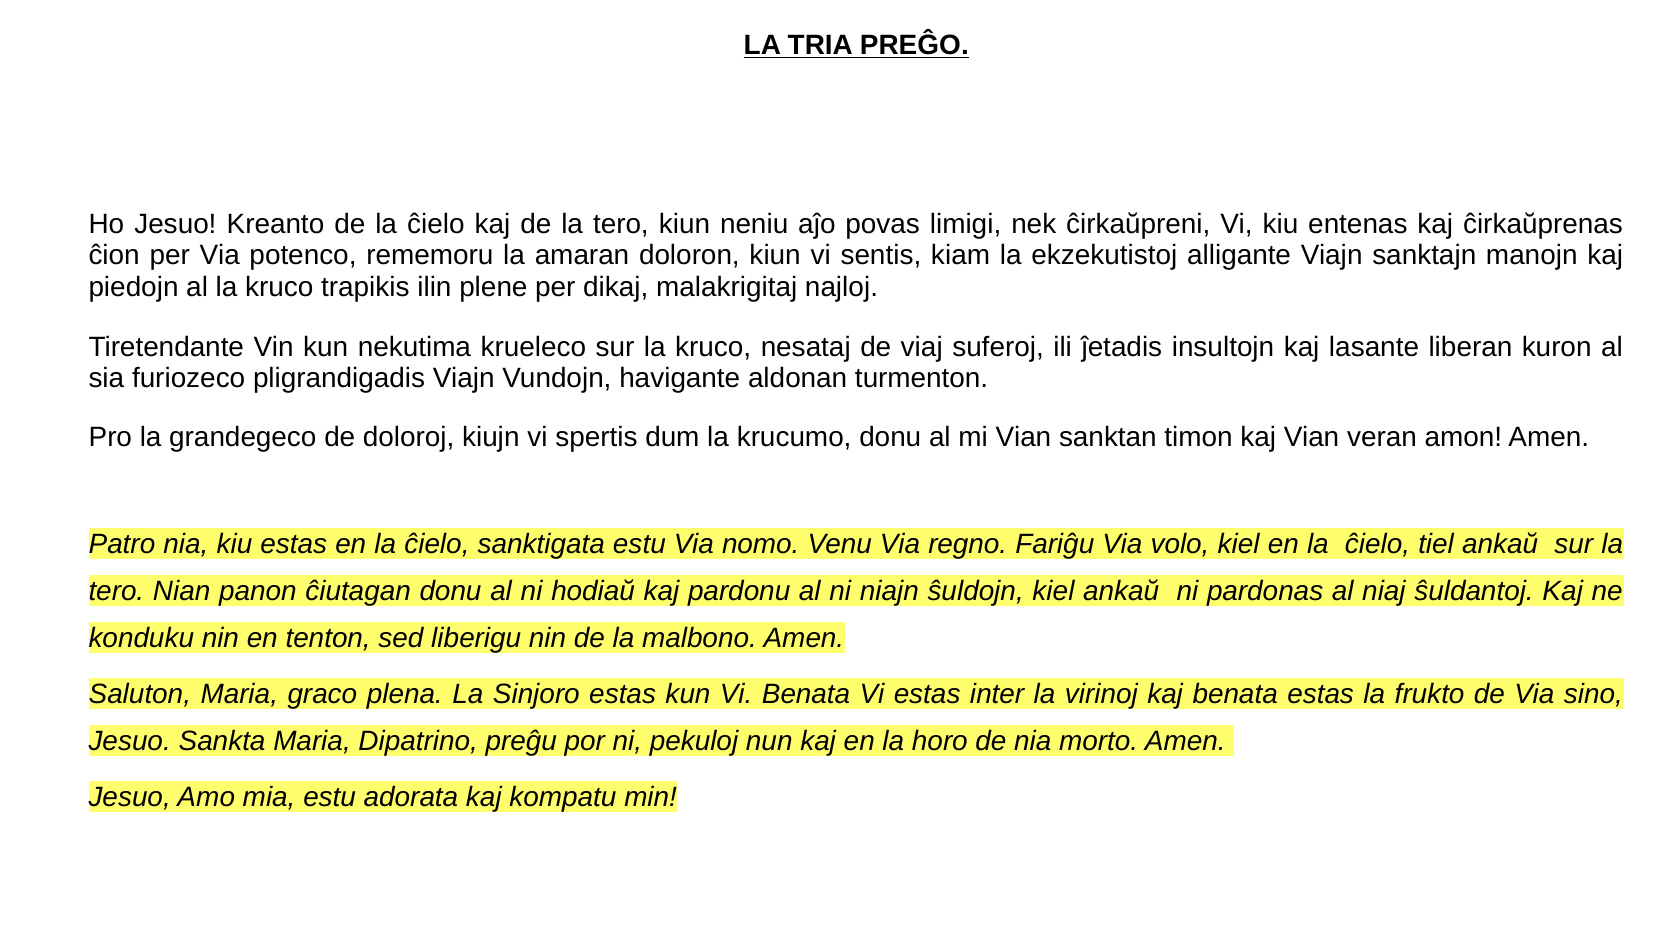

# LA TRIA PREĜO.
Ho Jesuo! Kreanto de la ĉielo kaj de la tero, kiun neniu aĵo povas limigi, nek ĉirkaŭpreni, Vi, kiu entenas kaj ĉirkaŭprenas ĉion per Via potenco, rememoru la amaran doloron, kiun vi sentis, kiam la ekzekutistoj alligante Viajn sanktajn manojn kaj piedojn al la kruco trapikis ilin plene per dikaj, malakrigitaj najloj.
Tiretendante Vin kun nekutima krueleco sur la kruco, nesataj de viaj suferoj, ili ĵetadis insultojn kaj lasante liberan kuron al sia furiozeco pligrandigadis Viajn Vundojn, havigante aldonan turmenton.
Pro la grandegeco de doloroj, kiujn vi spertis dum la krucumo, donu al mi Vian sanktan timon kaj Vian veran amon! Amen.
Patro nia, kiu estas en la ĉielo, sanktigata estu Via nomo. Venu Via regno. Fariĝu Via volo, kiel en la ĉielo, tiel ankaŭ sur la tero. Nian panon ĉiutagan donu al ni hodiaŭ kaj pardonu al ni niajn ŝuldojn, kiel ankaŭ ni pardonas al niaj ŝuldantoj. Kaj ne konduku nin en tenton, sed liberigu nin de la malbono. Amen.
Saluton, Maria, graco plena. La Sinjoro estas kun Vi. Benata Vi estas inter la virinoj kaj benata estas la frukto de Via sino, Jesuo. Sankta Maria, Dipatrino, preĝu por ni, pekuloj nun kaj en la horo de nia morto. Amen.
Jesuo, Amo mia, estu adorata kaj kompatu min!